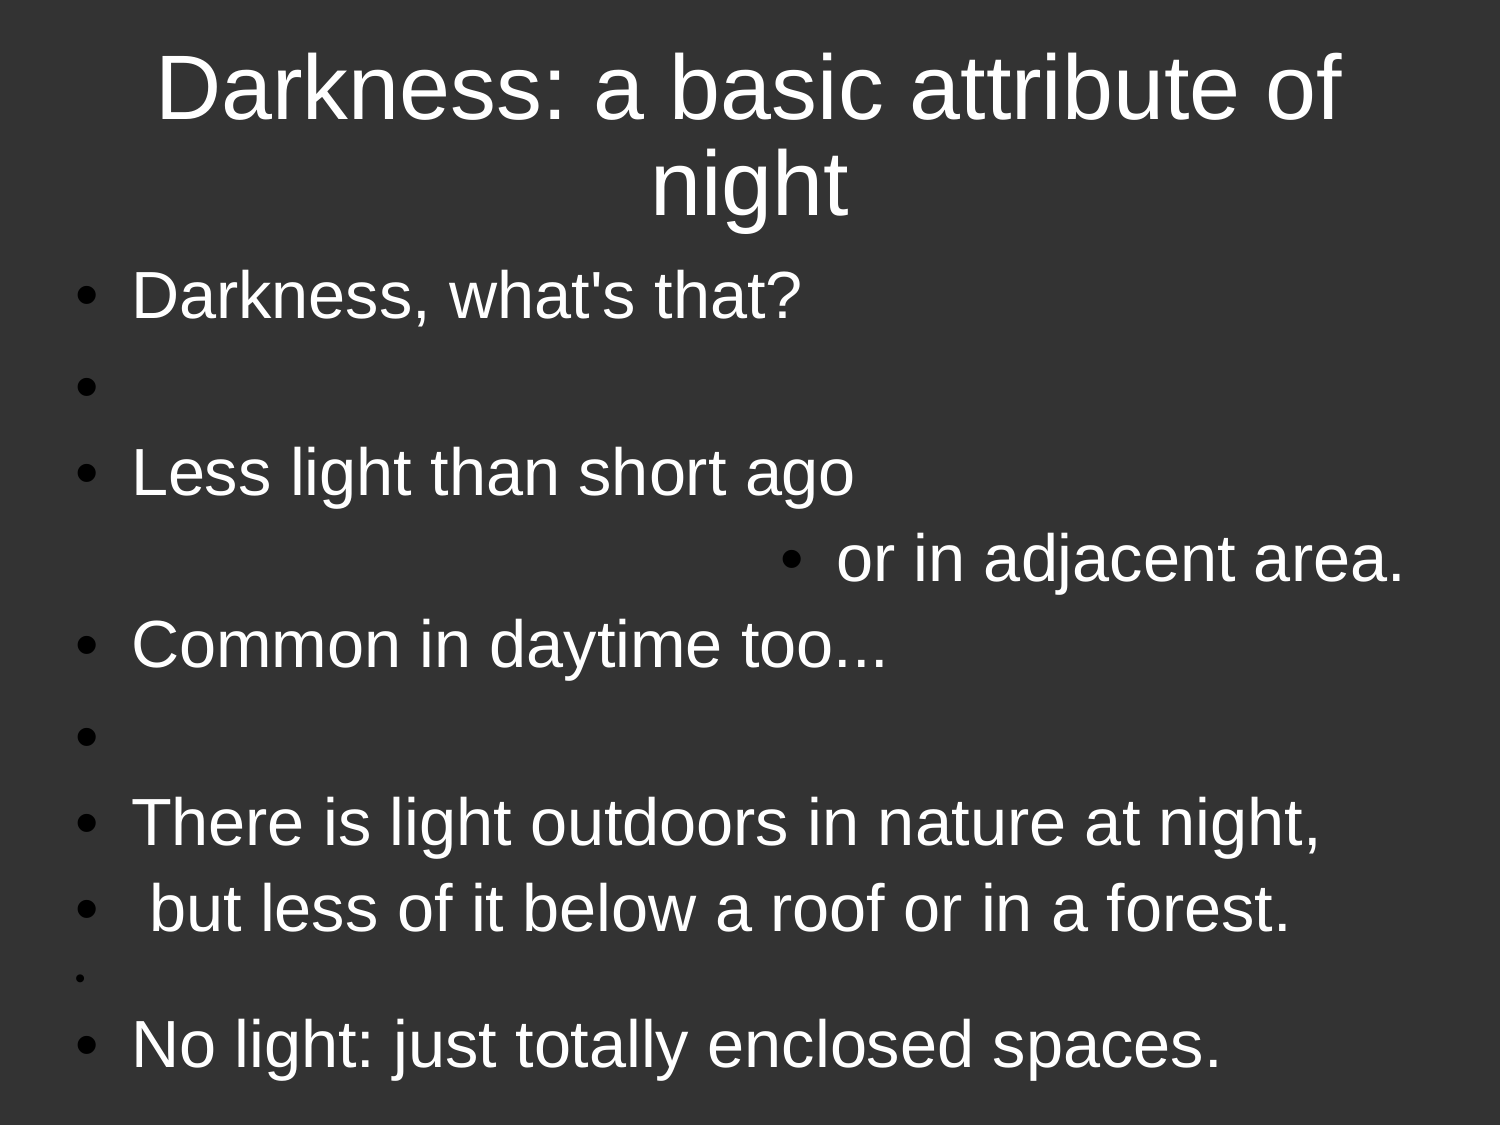

# Darkness: a basic attribute of night
Darkness, what's that?
Less light than short ago
or in adjacent area.
Common in daytime too...
There is light outdoors in nature at night,
 but less of it below a roof or in a forest.
No light: just totally enclosed spaces.